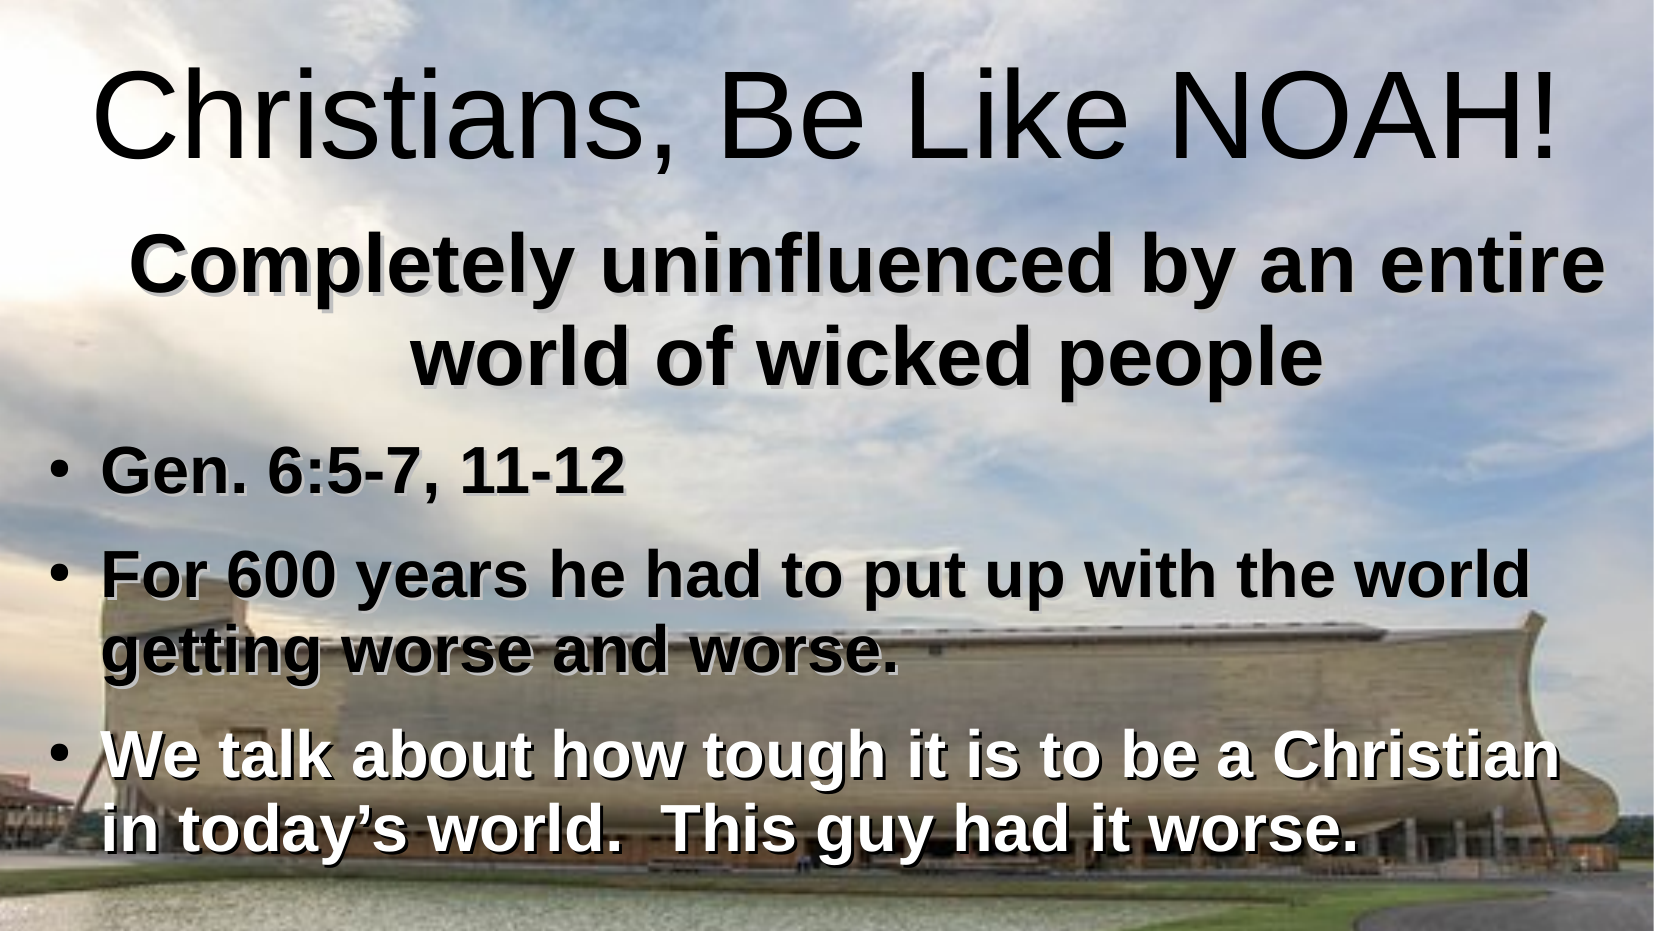

# Christians, Be Like NOAH!
Completely uninfluenced by an entire world of wicked people
Gen. 6:5-7, 11-12
For 600 years he had to put up with the world getting worse and worse.
We talk about how tough it is to be a Christian in today’s world. This guy had it worse.